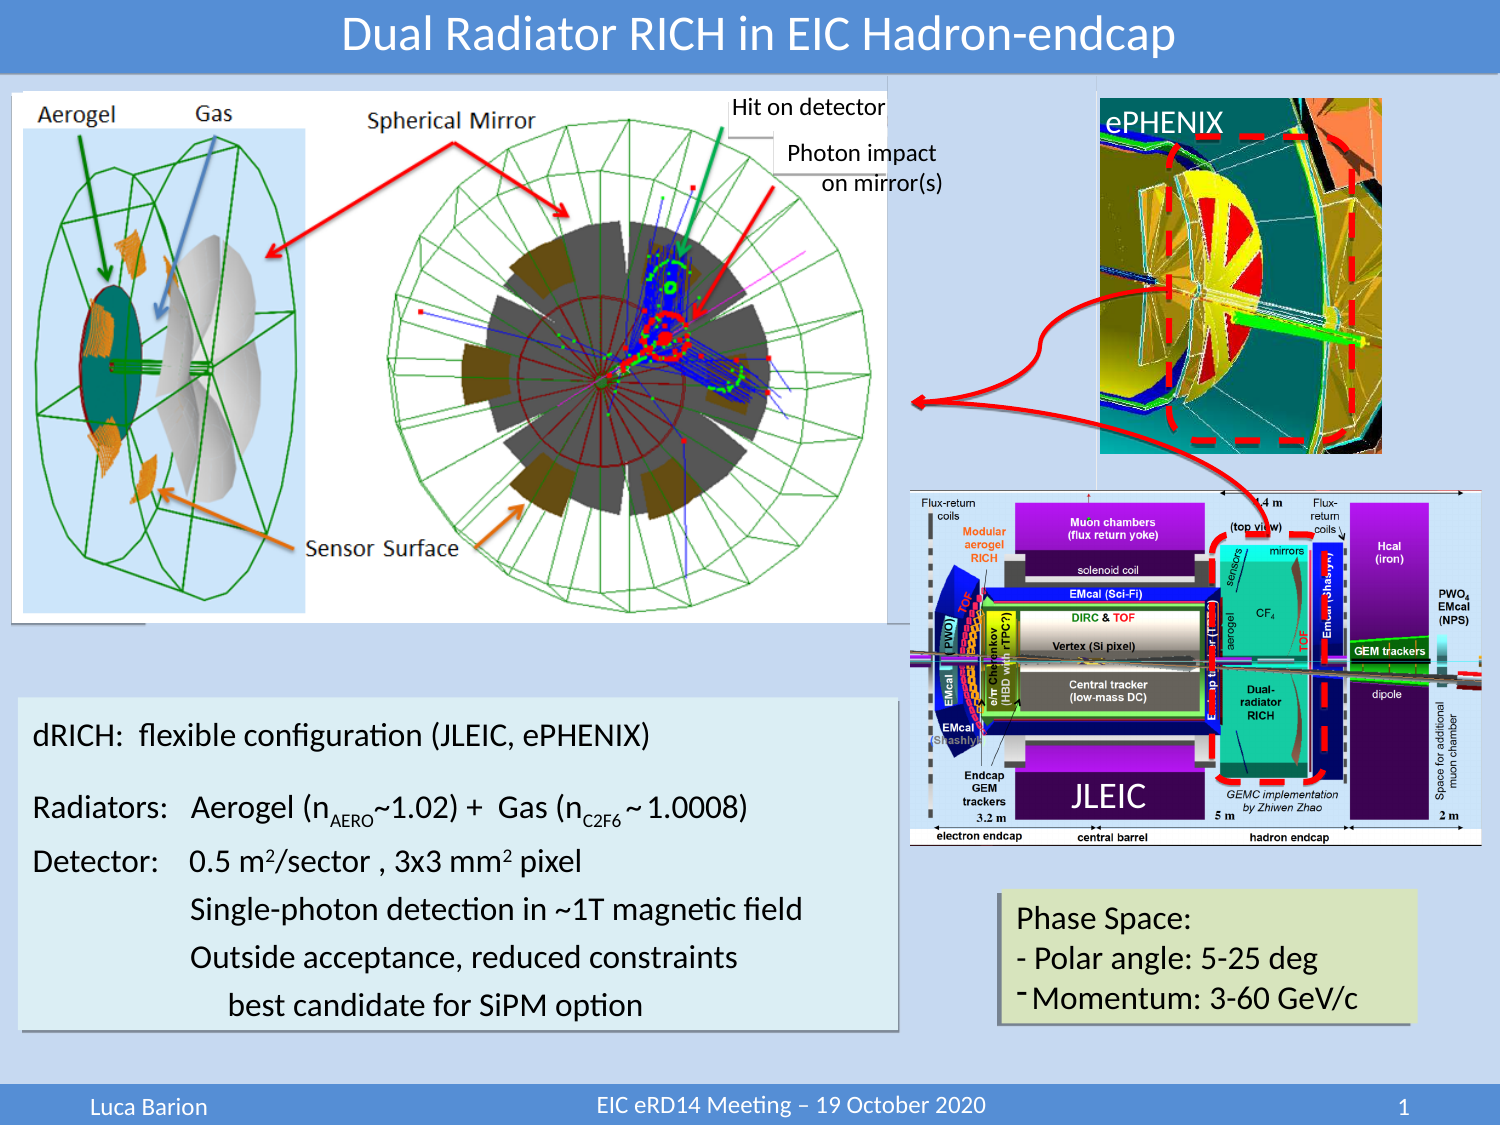

Dual Radiator RICH in EIC Hadron-endcap
Hit on detector
ePHENIX
Photon impact
 on mirror(s)
dRICH: flexible configuration (JLEIC, ePHENIX)
Radiators: Aerogel (nAERO~1.02) + Gas (nC2F6 ~ 1.0008)
Detector: 0.5 m2/sector , 3x3 mm2 pixel
 Single-photon detection in ~1T magnetic field
 Outside acceptance, reduced constraints
 best candidate for SiPM option
JLEIC
Phase Space:
- Polar angle: 5-25 deg
Momentum: 3-60 GeV/c
EIC eRD14 Meeting – 19 October 2020
Luca Barion